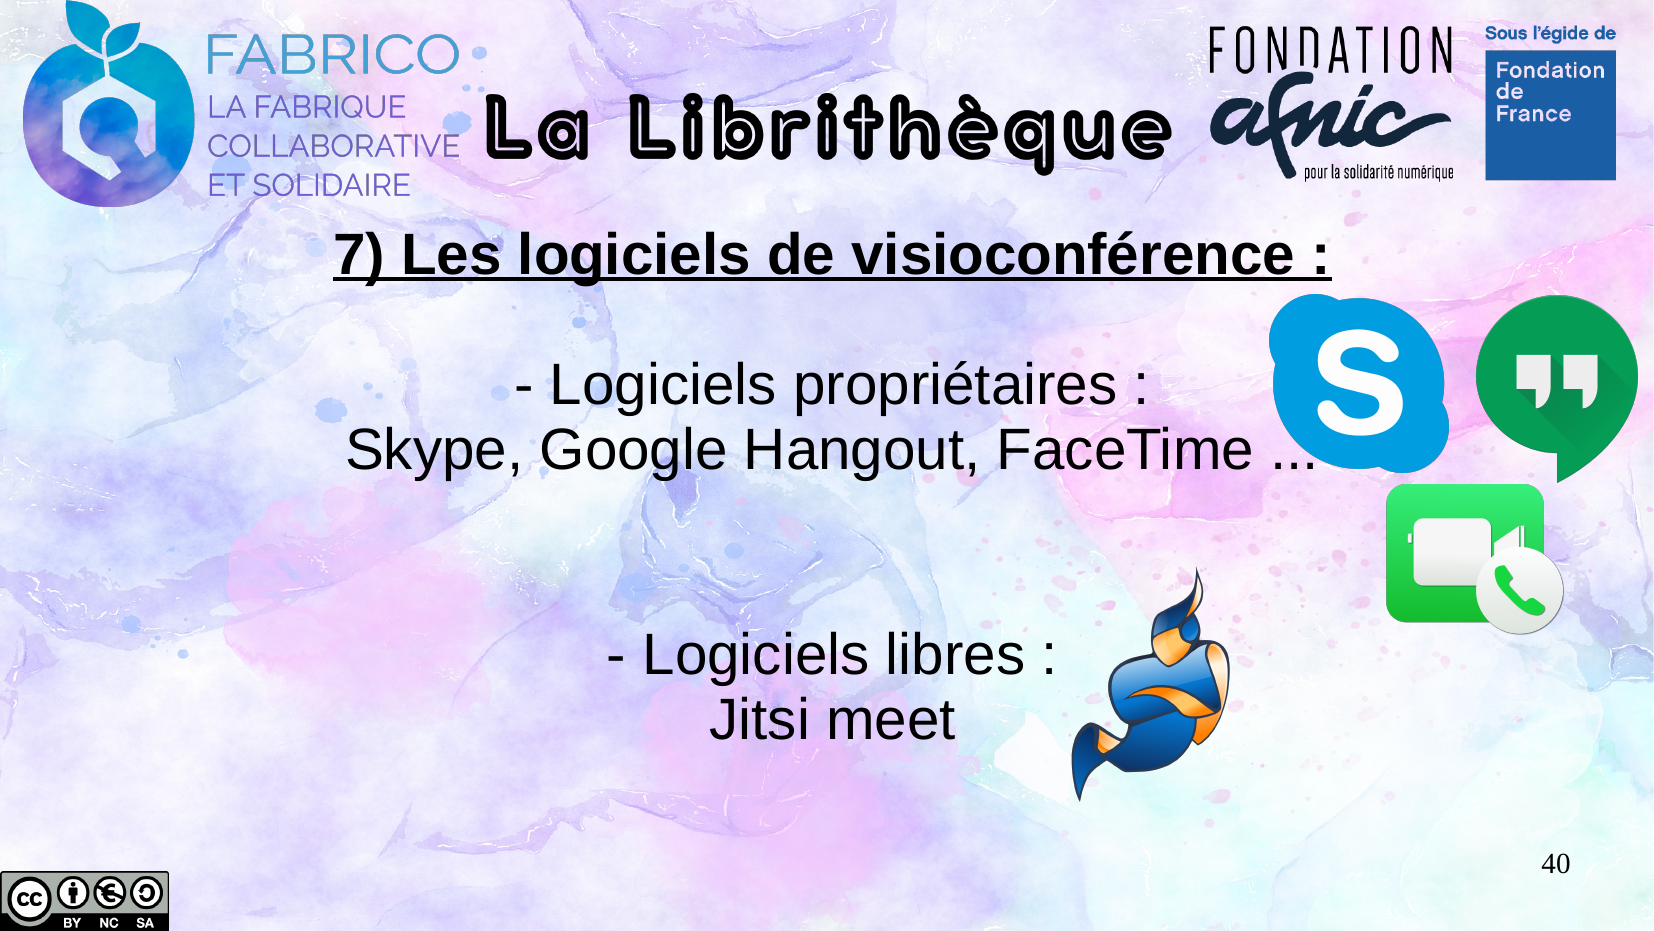

# 7) Les logiciels de visioconférence :
- Logiciels propriétaires :
Skype, Google Hangout, FaceTime ...
- Logiciels libres :
Jitsi meet
40